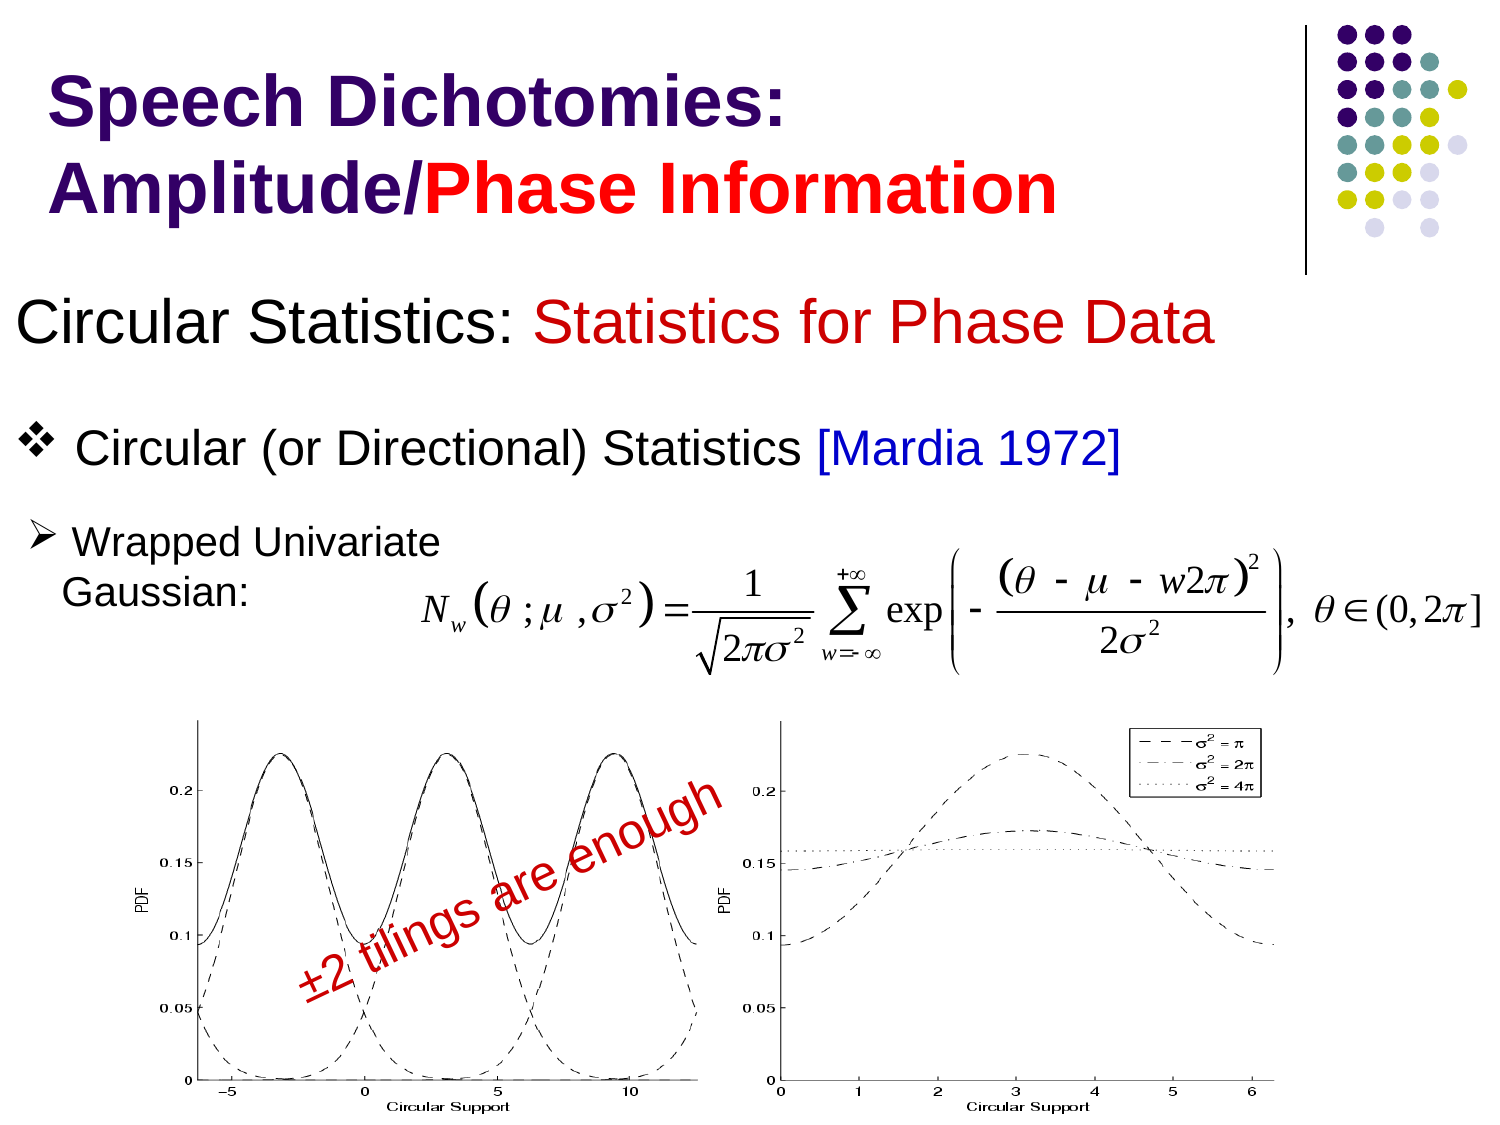

Speech Dichotomies:
Amplitude/Phase Information
# Circular Statistics: Statistics for Phase Data
 Circular (or Directional) Statistics [Mardia 1972]
 Wrapped Univariate
 Gaussian:
±2 tilings are enough